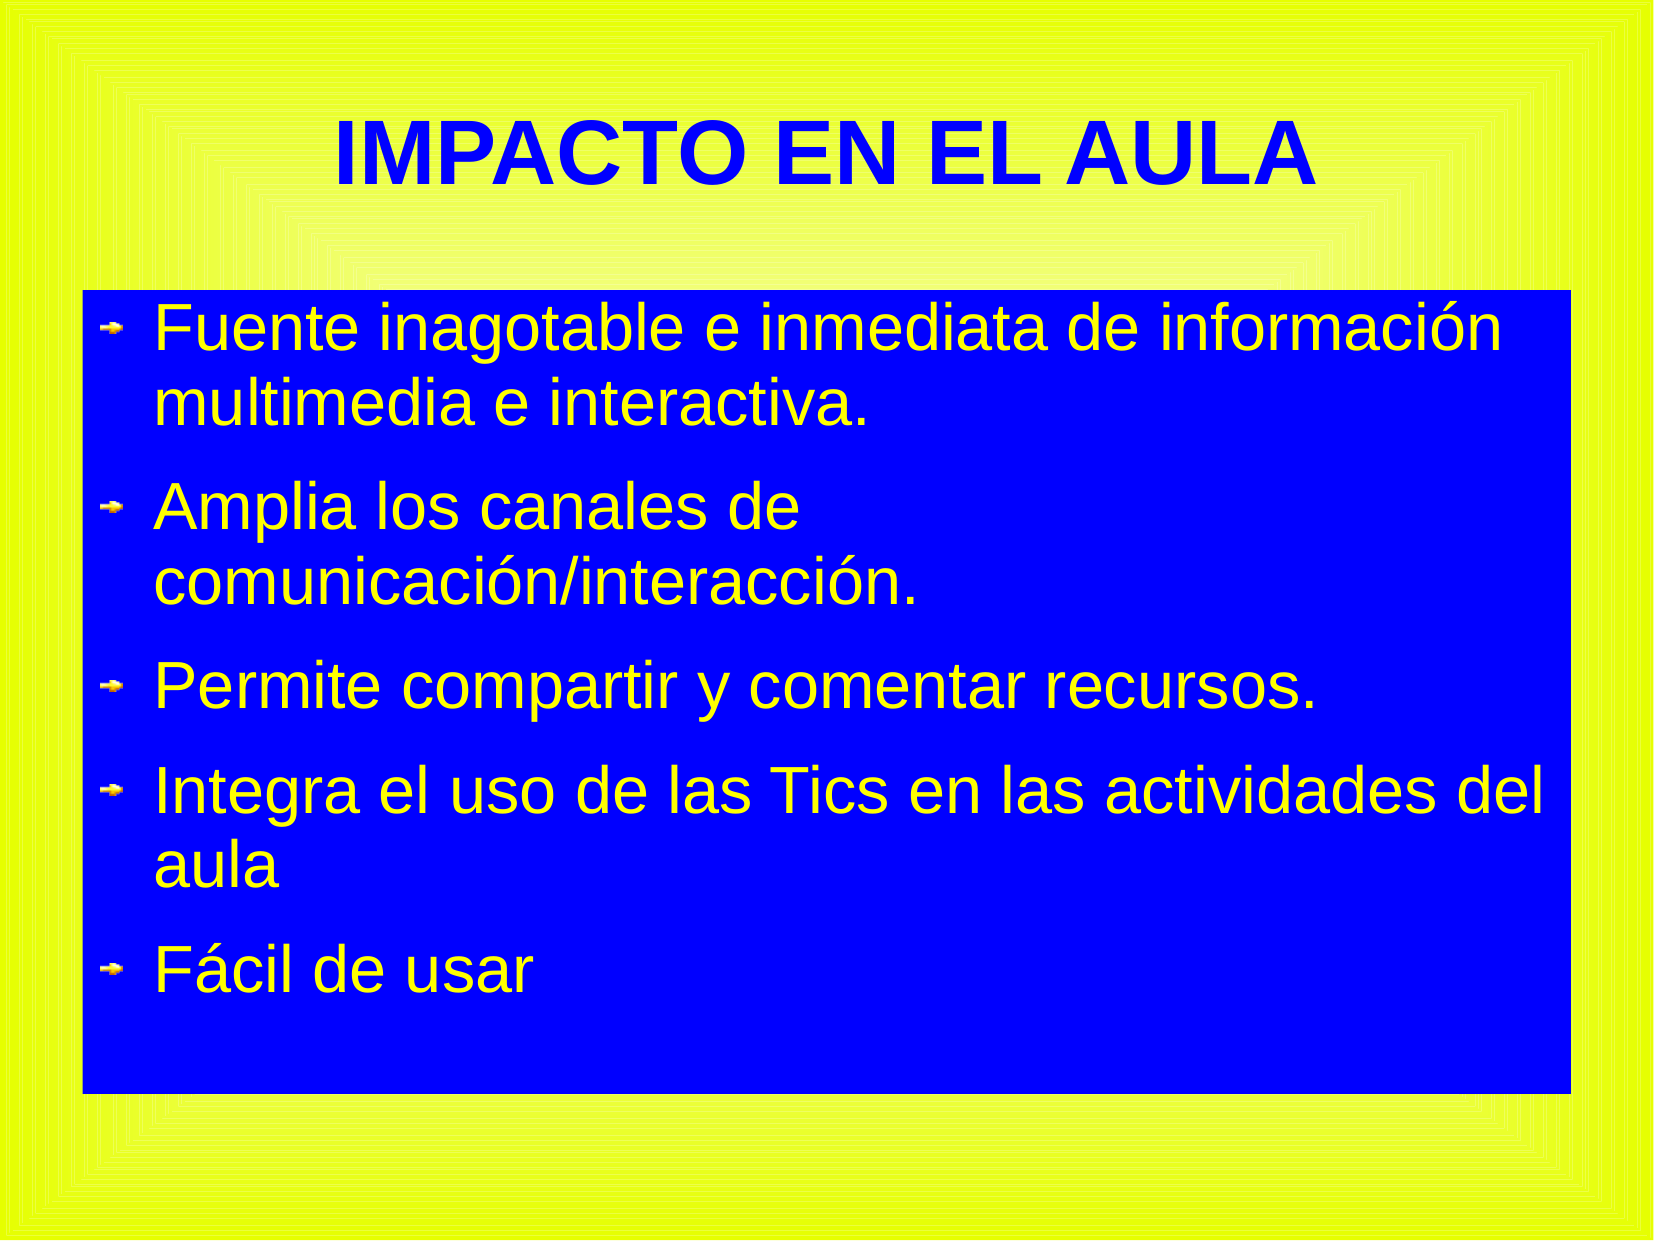

# IMPACTO EN EL AULA
Fuente inagotable e inmediata de información multimedia e interactiva.
Amplia los canales de comunicación/interacción.
Permite compartir y comentar recursos.
Integra el uso de las Tics en las actividades del aula
Fácil de usar